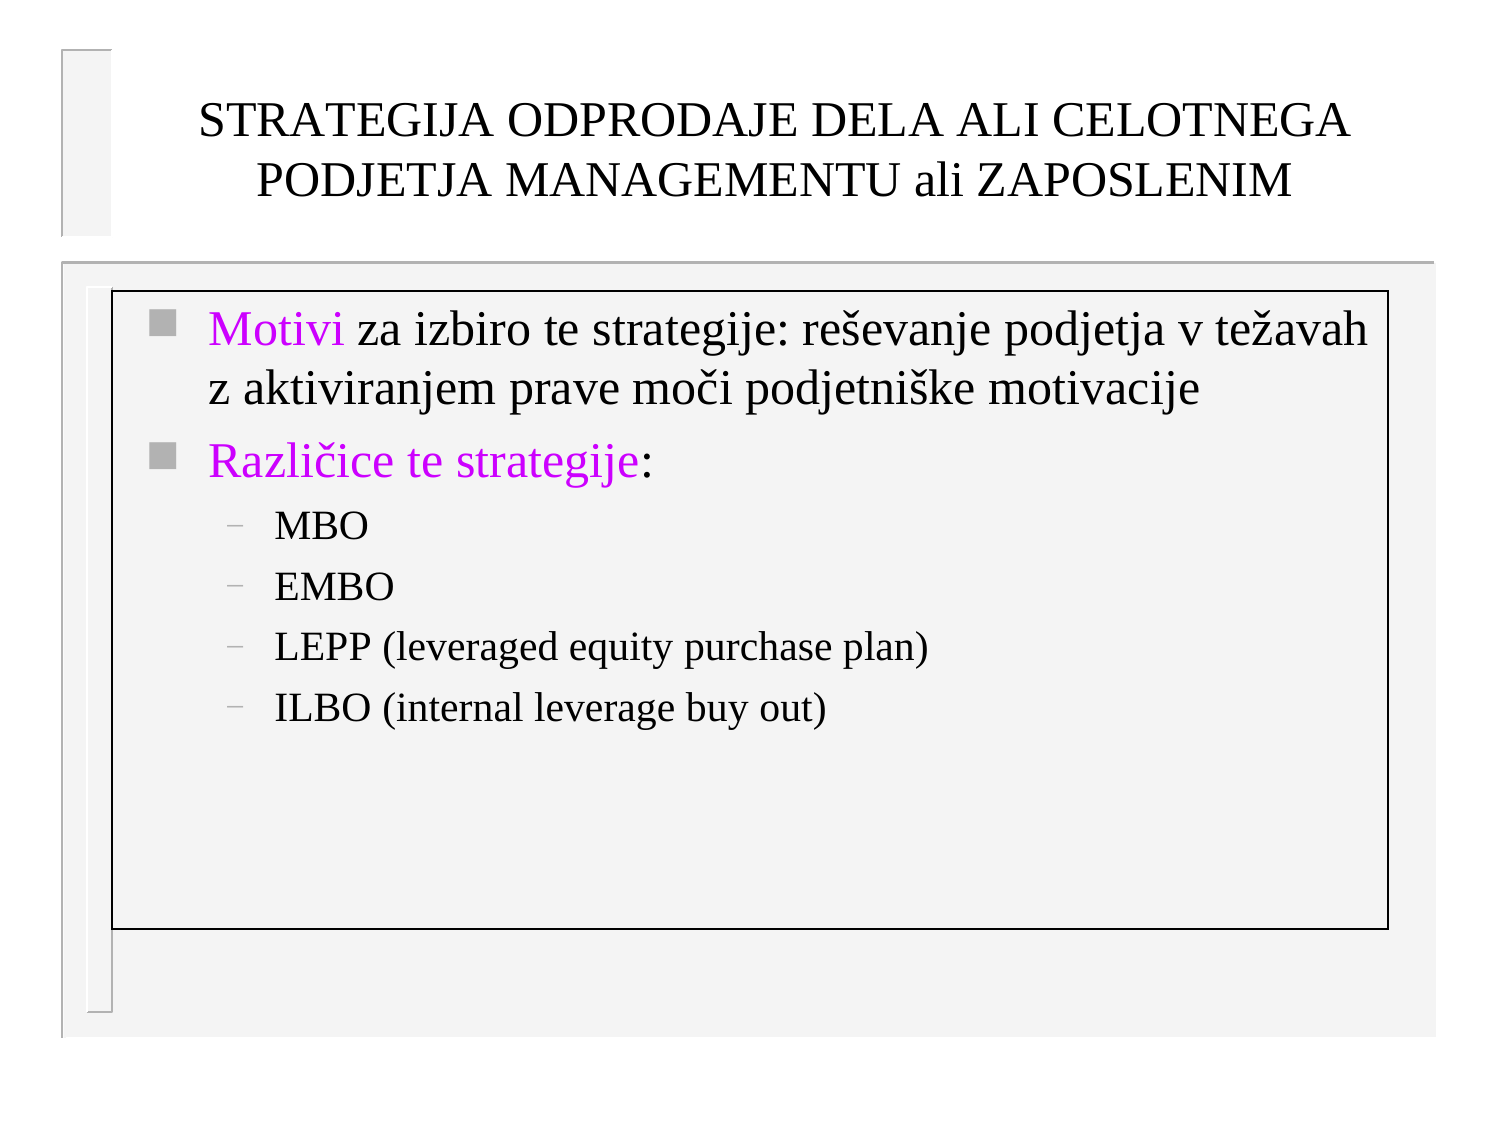

# STRATEGIJA ODPRODAJE DELA ALI CELOTNEGA PODJETJA MANAGEMENTU ali ZAPOSLENIM
Motivi za izbiro te strategije: reševanje podjetja v težavah z aktiviranjem prave moči podjetniške motivacije
Različice te strategije:
MBO
EMBO
LEPP (leveraged equity purchase plan)
ILBO (internal leverage buy out)